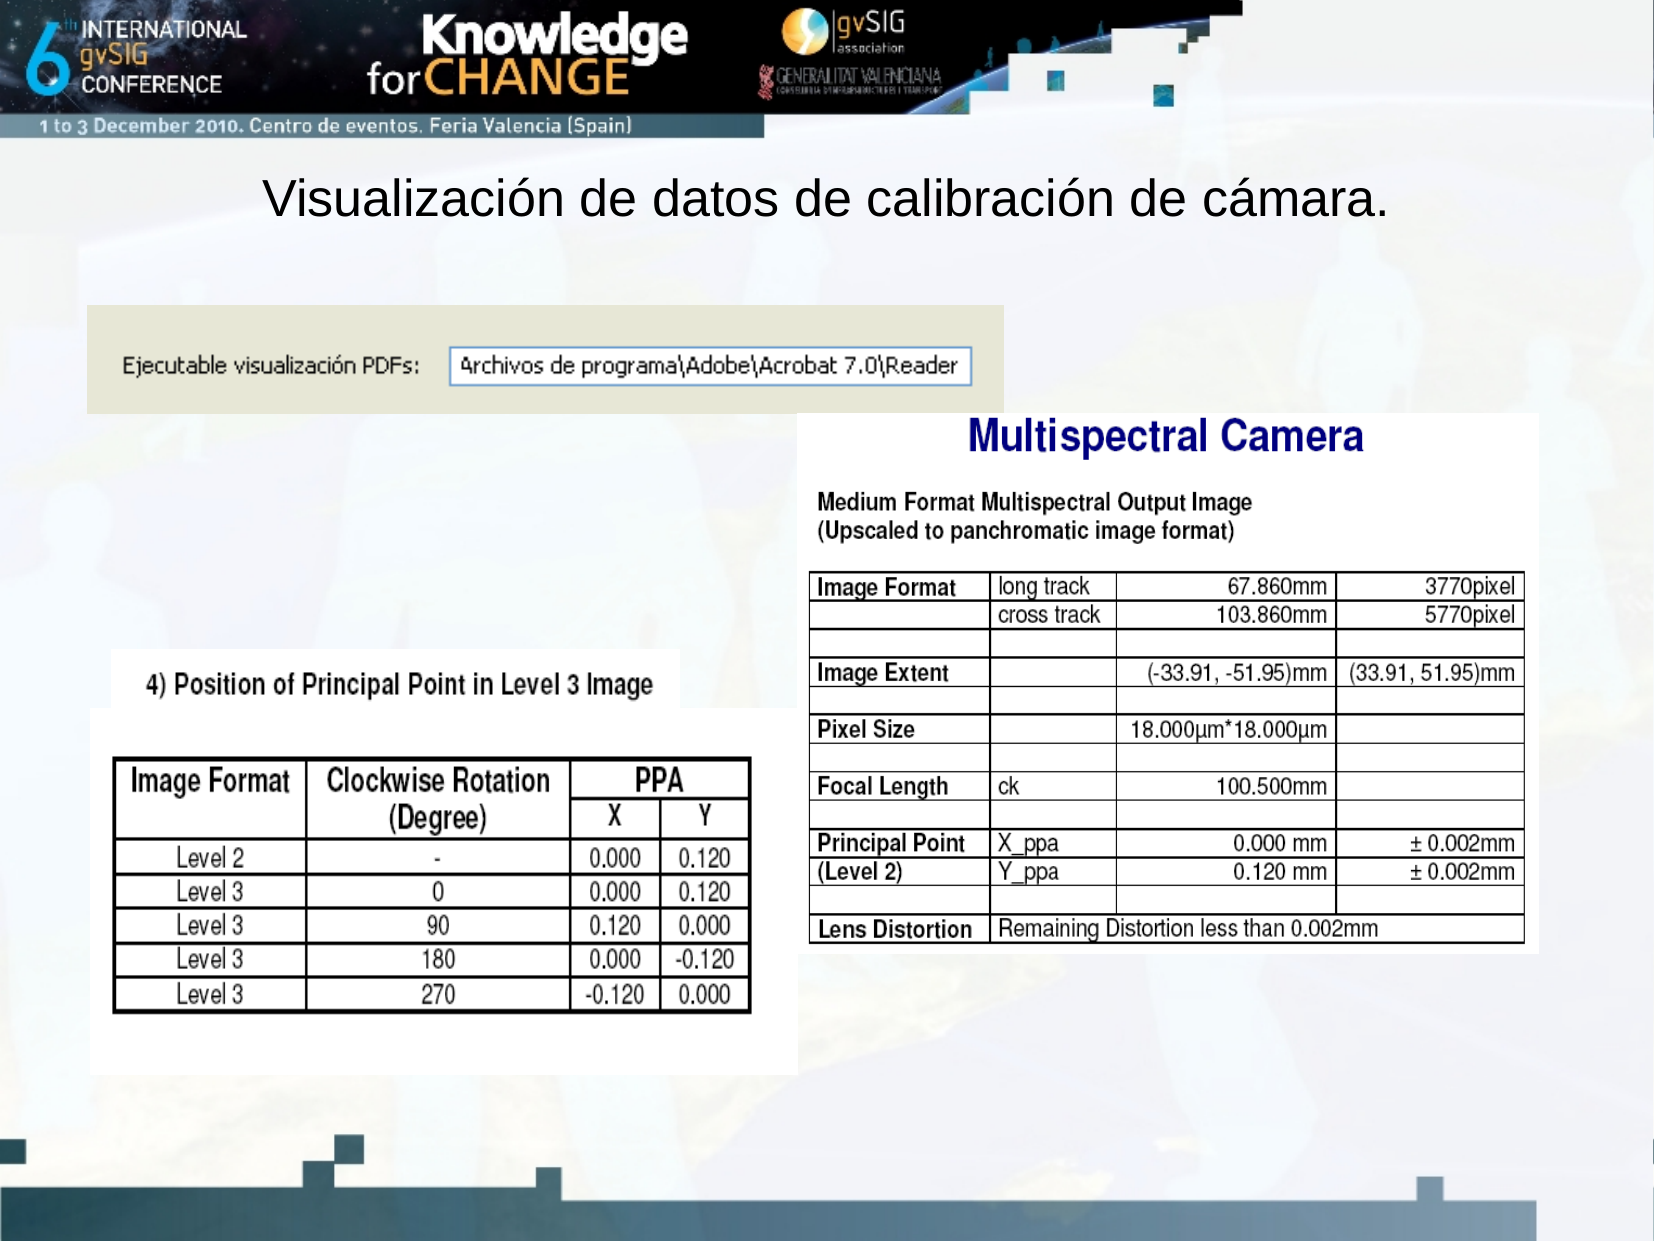

# Visualización de datos de calibración de cámara.